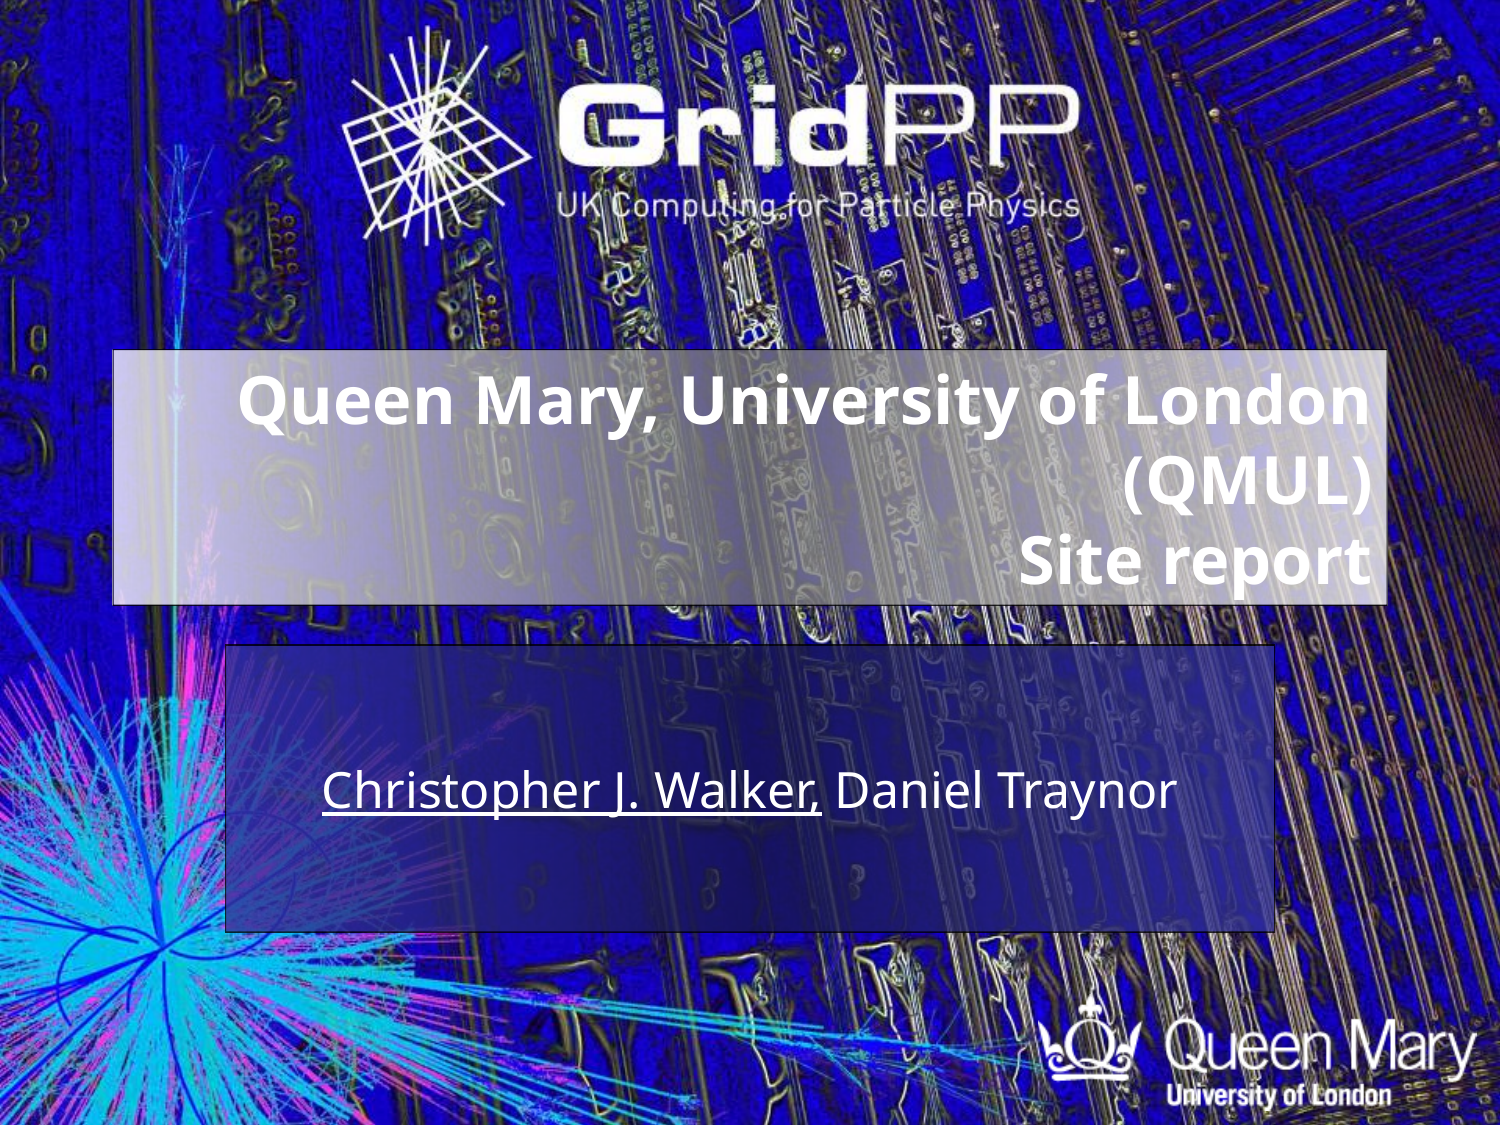

# Queen Mary, University of London (QMUL) Site report
Christopher J. Walker, Daniel Traynor